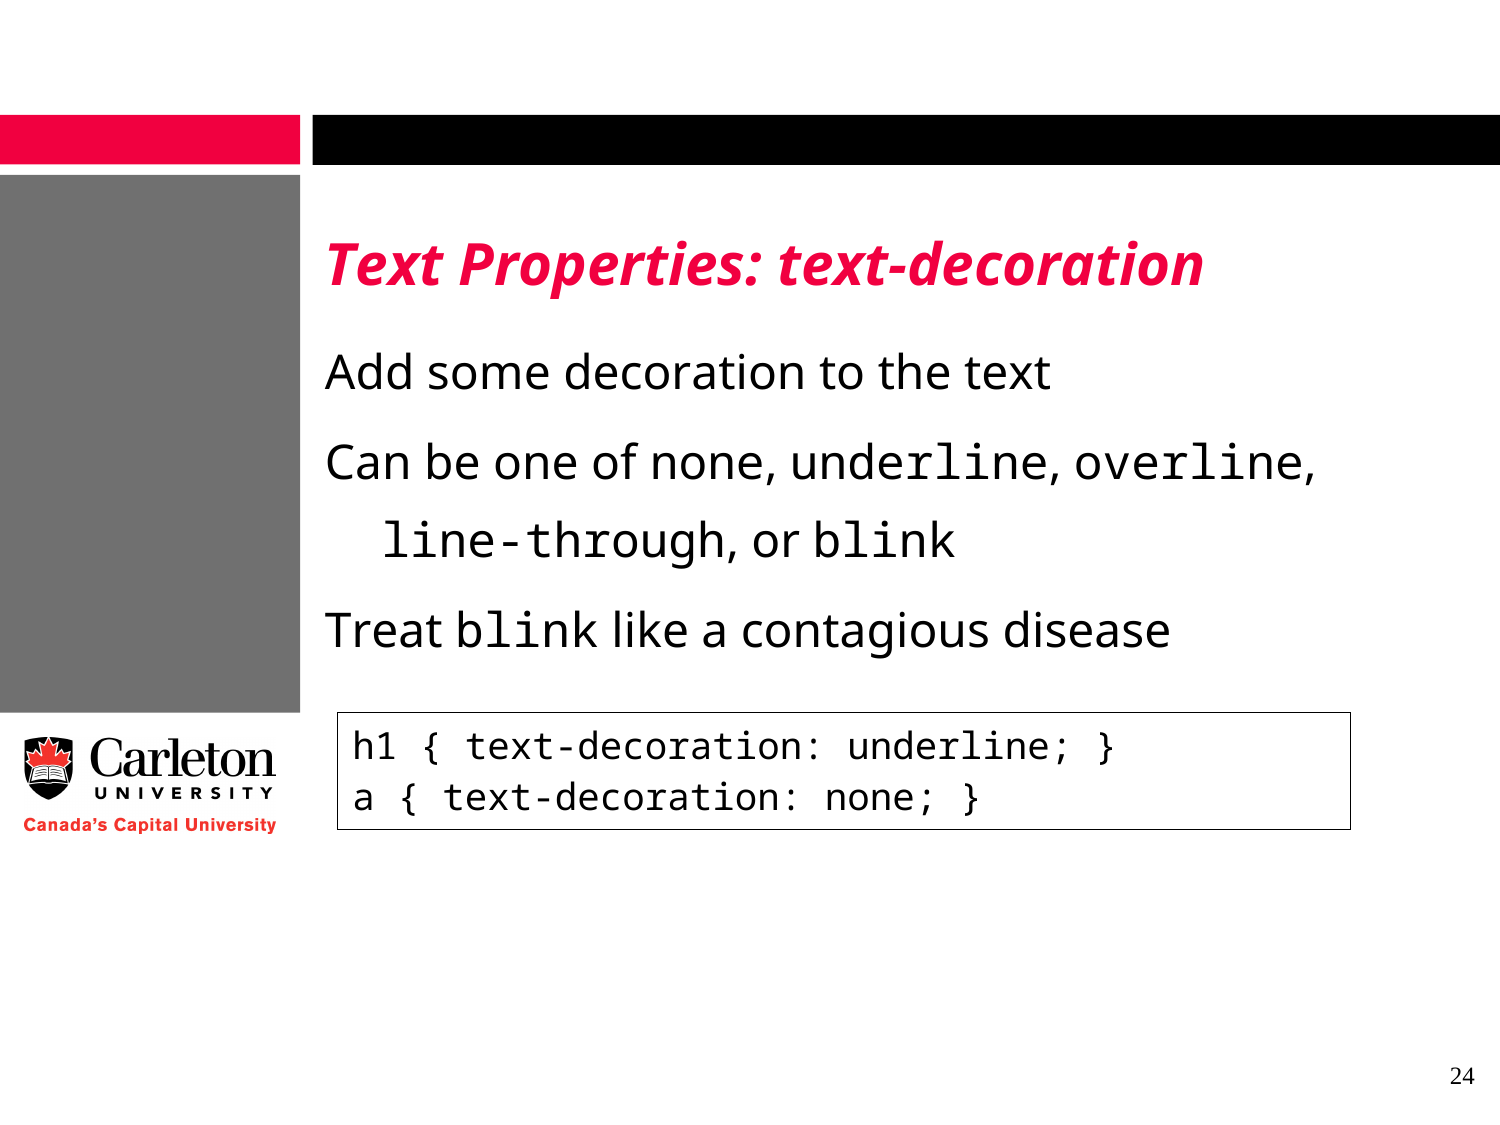

# Text Properties: text-decoration
Add some decoration to the text
Can be one of none, underline, overline, line-through, or blink
Treat blink like a contagious disease
h1 { text-decoration: underline; }
a { text-decoration: none; }
24